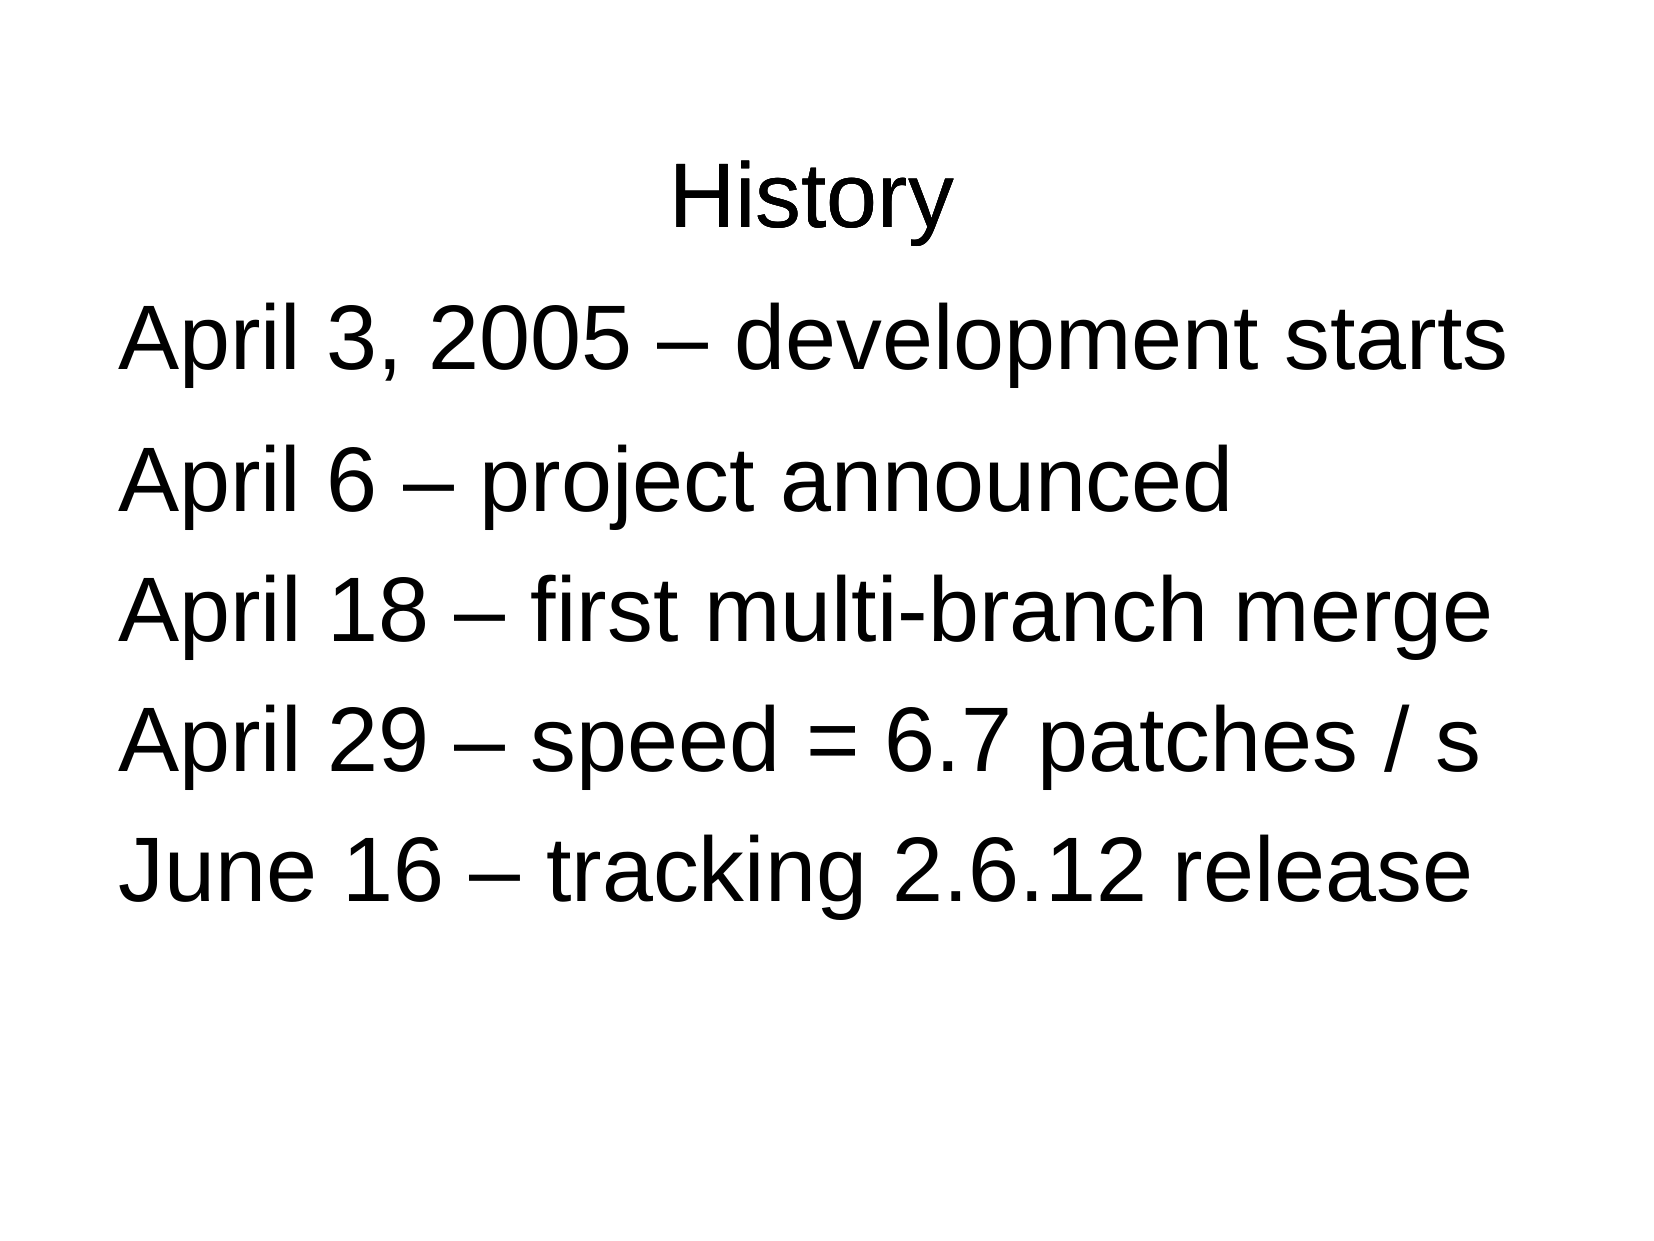

# History
History
History
April 3, 2005 – development starts
April 6 – project announced
April 18 – first multi-branch merge
April 29 – speed = 6.7 patches / s
June 16 – tracking 2.6.12 release